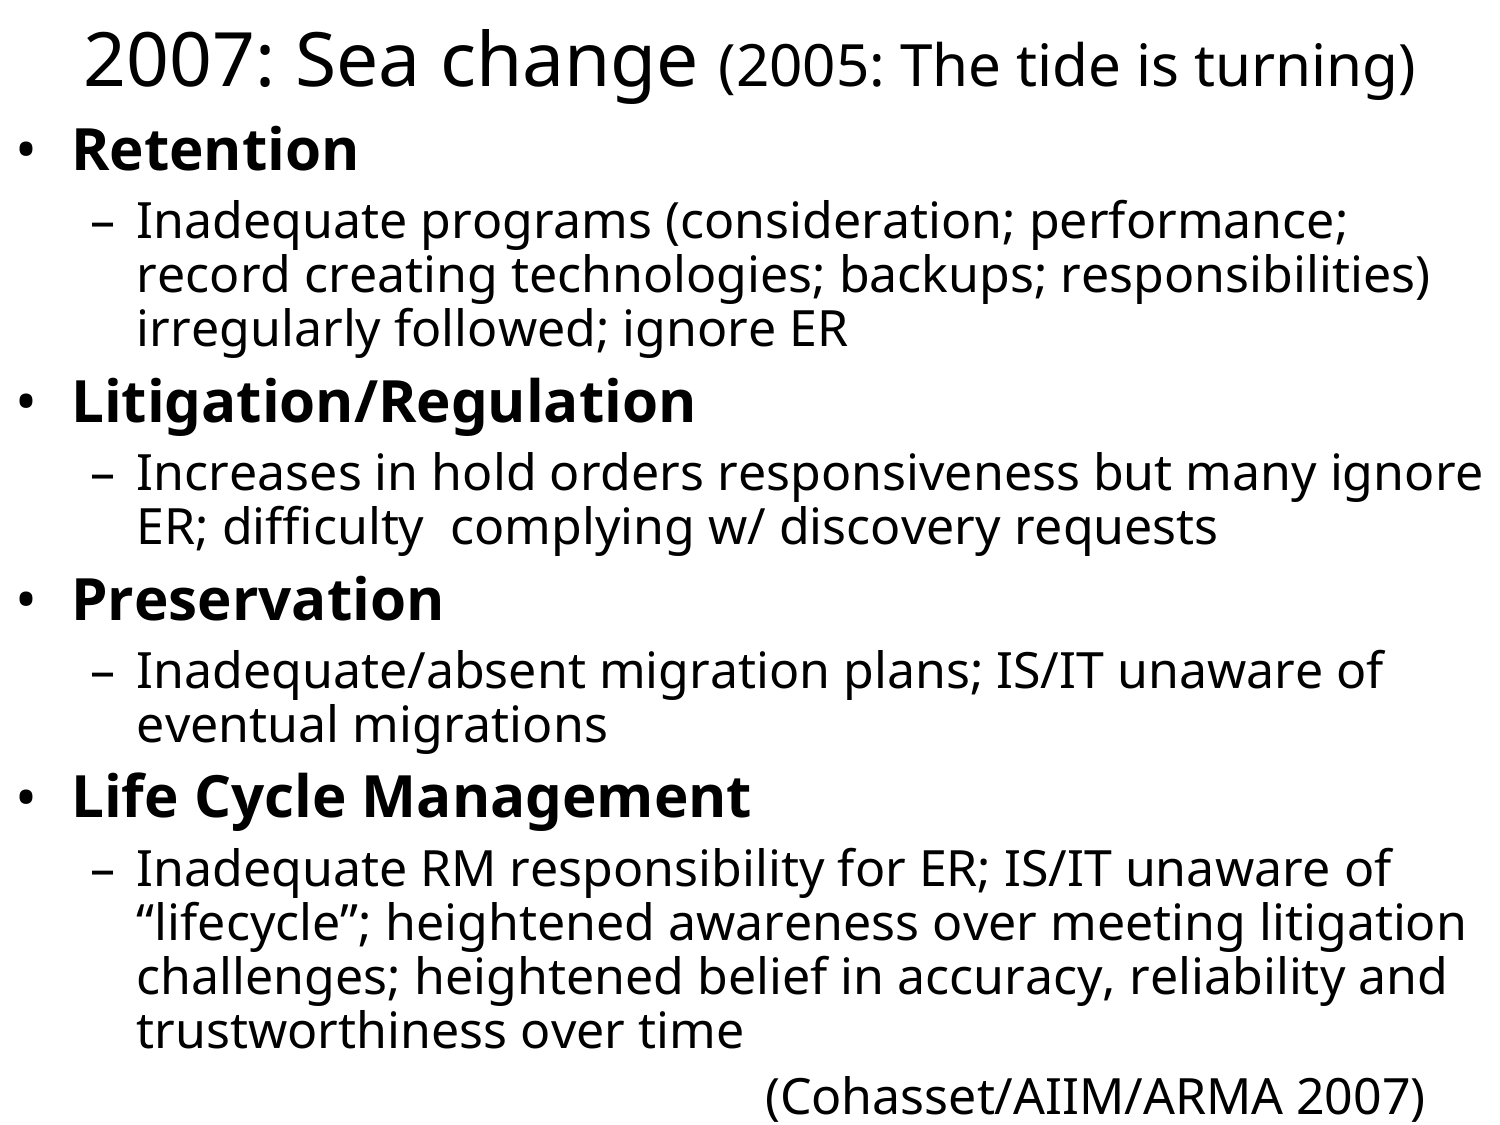

# 2007: Sea change (2005: The tide is turning)
Retention
Inadequate programs (consideration; performance; record creating technologies; backups; responsibilities) irregularly followed; ignore ER
Litigation/Regulation
Increases in hold orders responsiveness but many ignore ER; difficulty complying w/ discovery requests
Preservation
Inadequate/absent migration plans; IS/IT unaware of eventual migrations
Life Cycle Management
Inadequate RM responsibility for ER; IS/IT unaware of “lifecycle”; heightened awareness over meeting litigation challenges; heightened belief in accuracy, reliability and trustworthiness over time
						(Cohasset/AIIM/ARMA 2007)